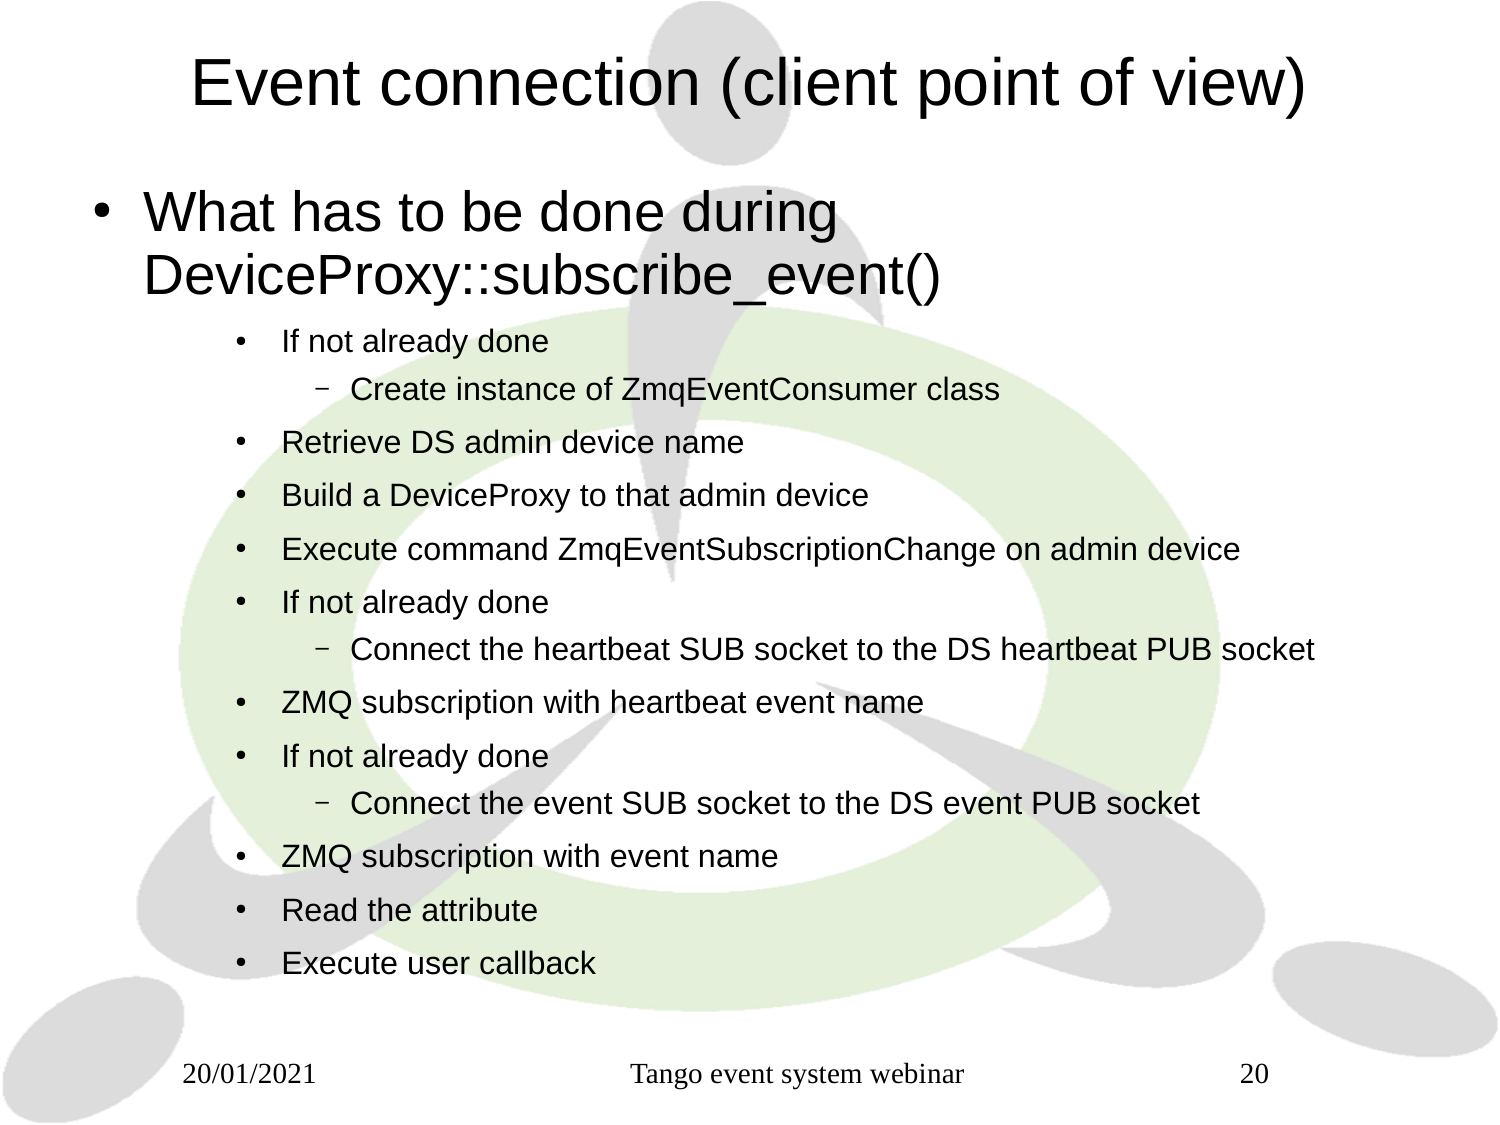

# Event connection (client point of view)
What has to be done during DeviceProxy::subscribe_event()
If not already done
Create instance of ZmqEventConsumer class
Retrieve DS admin device name
Build a DeviceProxy to that admin device
Execute command ZmqEventSubscriptionChange on admin device
If not already done
Connect the heartbeat SUB socket to the DS heartbeat PUB socket
ZMQ subscription with heartbeat event name
If not already done
Connect the event SUB socket to the DS event PUB socket
ZMQ subscription with event name
Read the attribute
Execute user callback
20/01/2021
Tango event system webinar
20